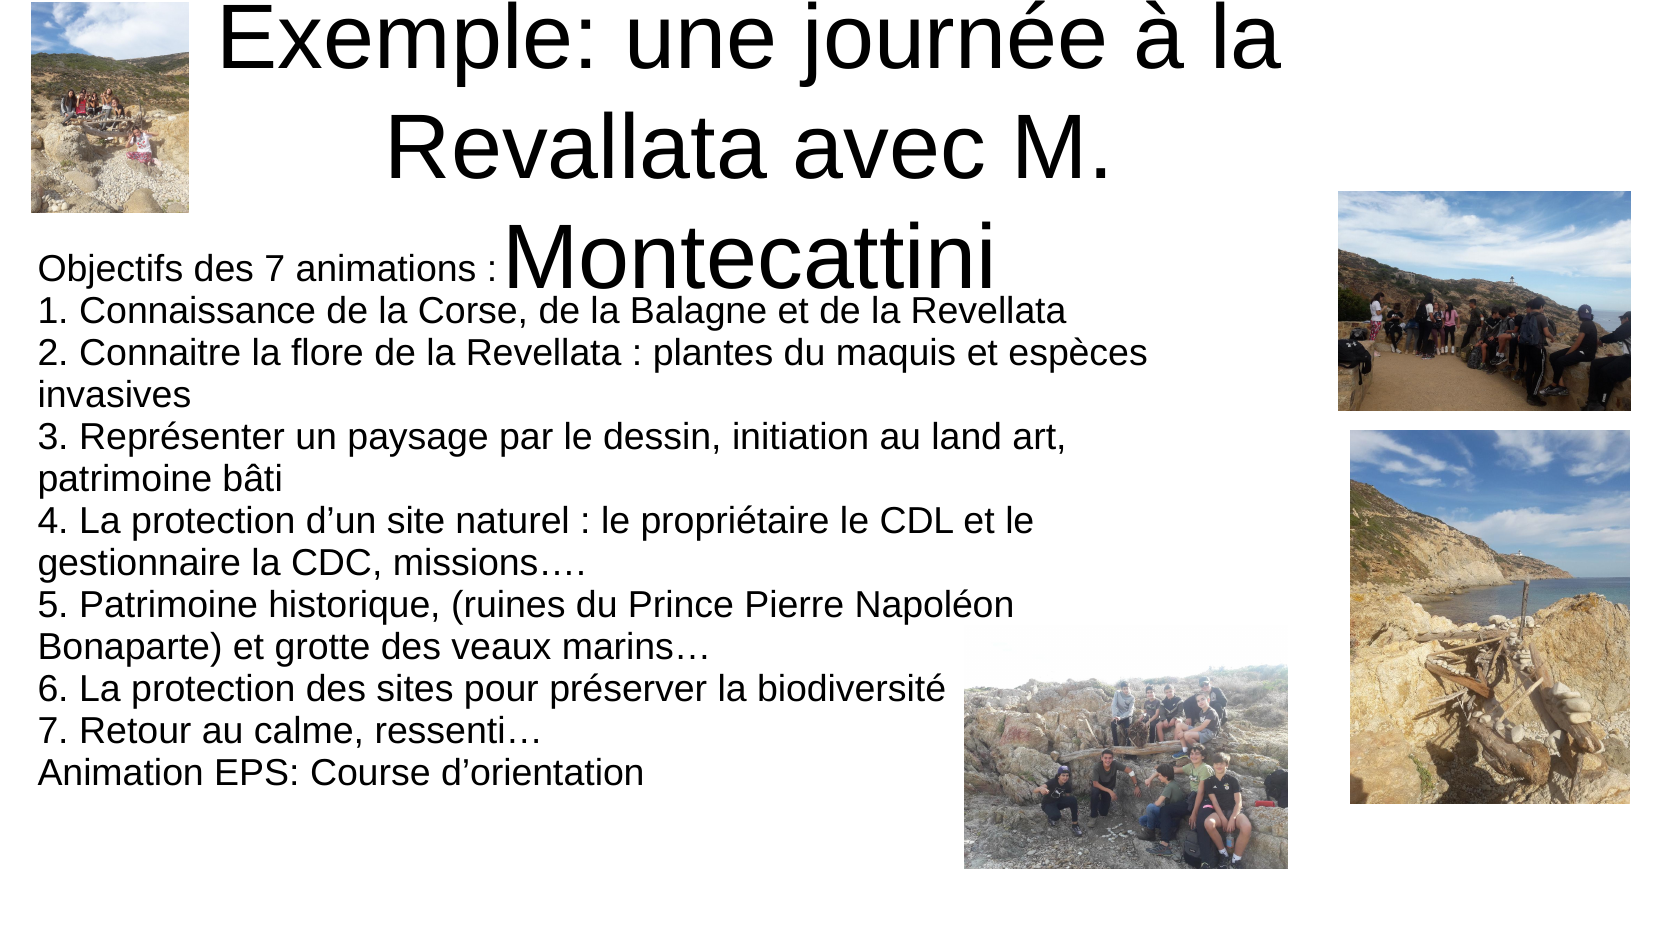

# Exemple: une journée à la Revallata avec M. Montecattini
Objectifs des 7 animations :
1. Connaissance de la Corse, de la Balagne et de la Revellata
2. Connaitre la flore de la Revellata : plantes du maquis et espèces invasives
3. Représenter un paysage par le dessin, initiation au land art, patrimoine bâti
4. La protection d’un site naturel : le propriétaire le CDL et le gestionnaire la CDC, missions….
5. Patrimoine historique, (ruines du Prince Pierre Napoléon Bonaparte) et grotte des veaux marins…
6. La protection des sites pour préserver la biodiversité
7. Retour au calme, ressenti…
Animation EPS: Course d’orientation